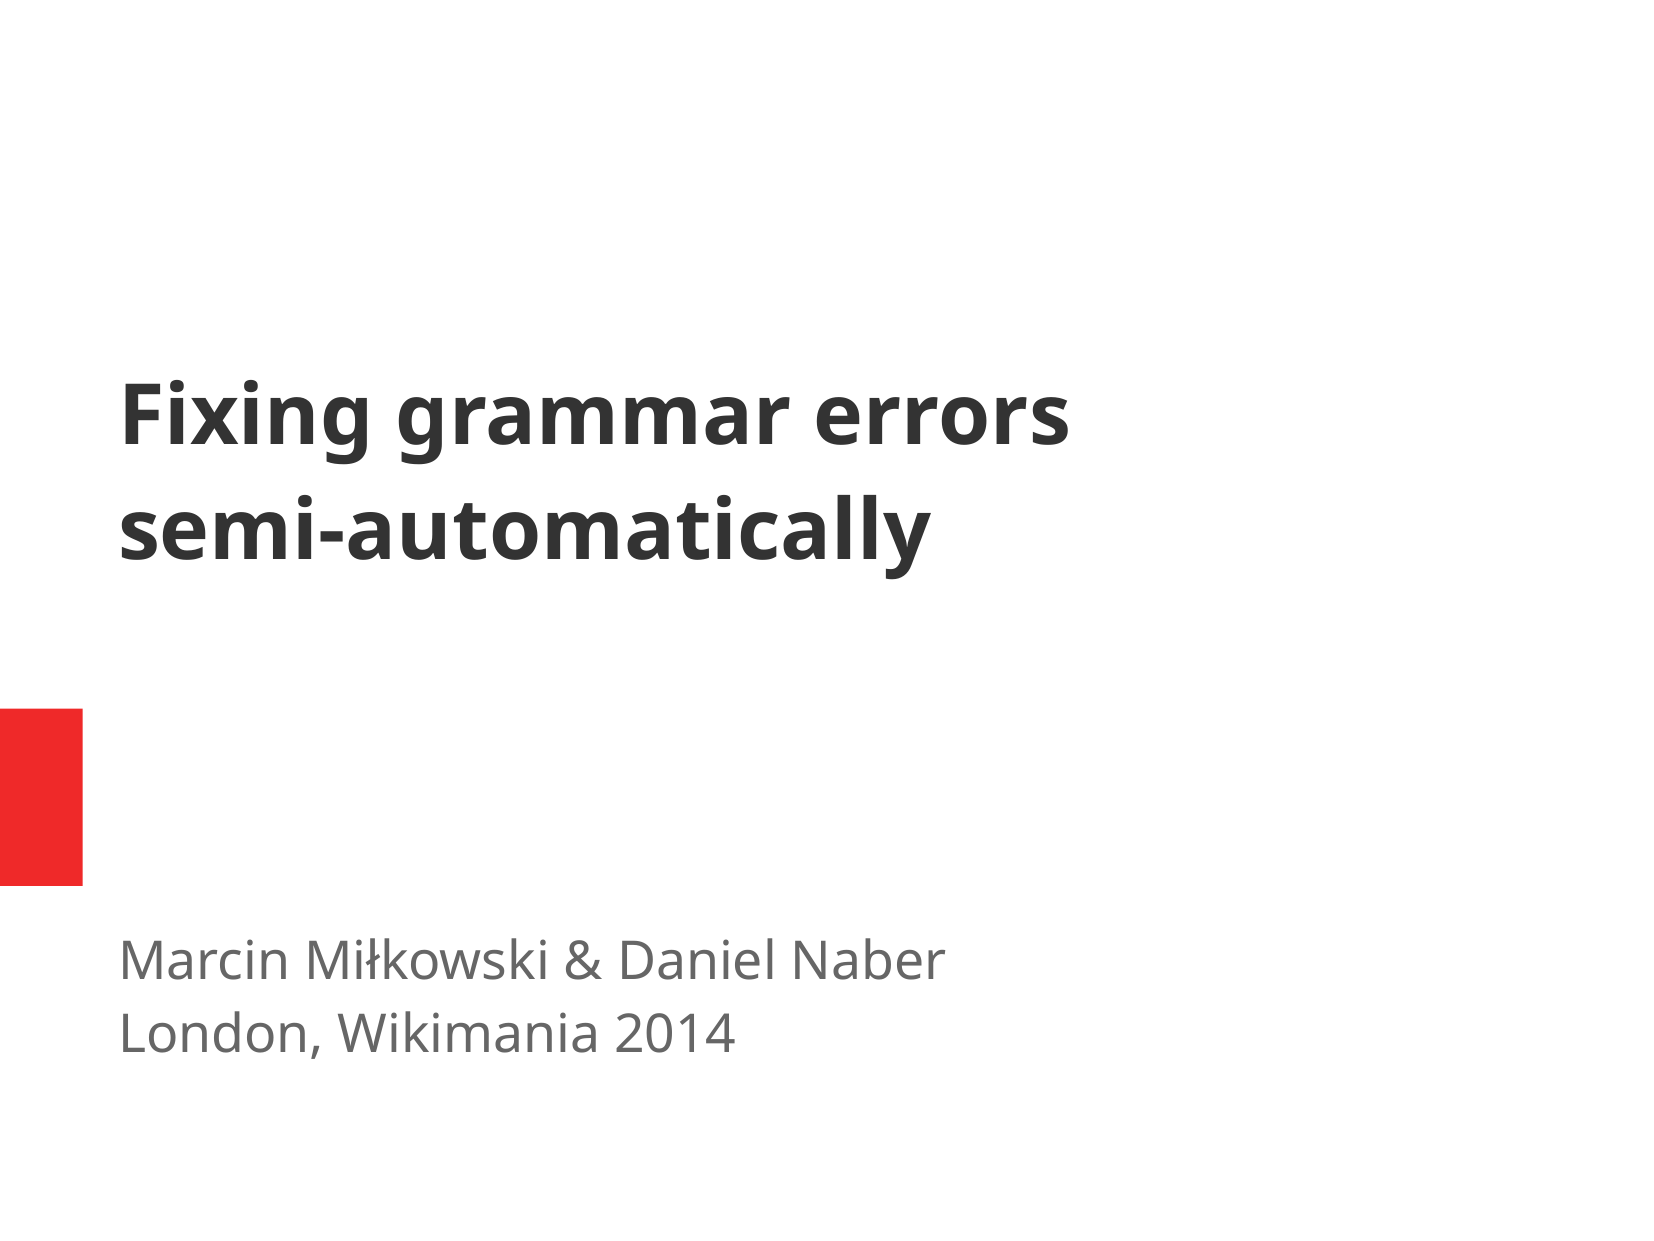

# Fixing grammar errors semi-automatically
Marcin Miłkowski & Daniel Naber
London, Wikimania 2014